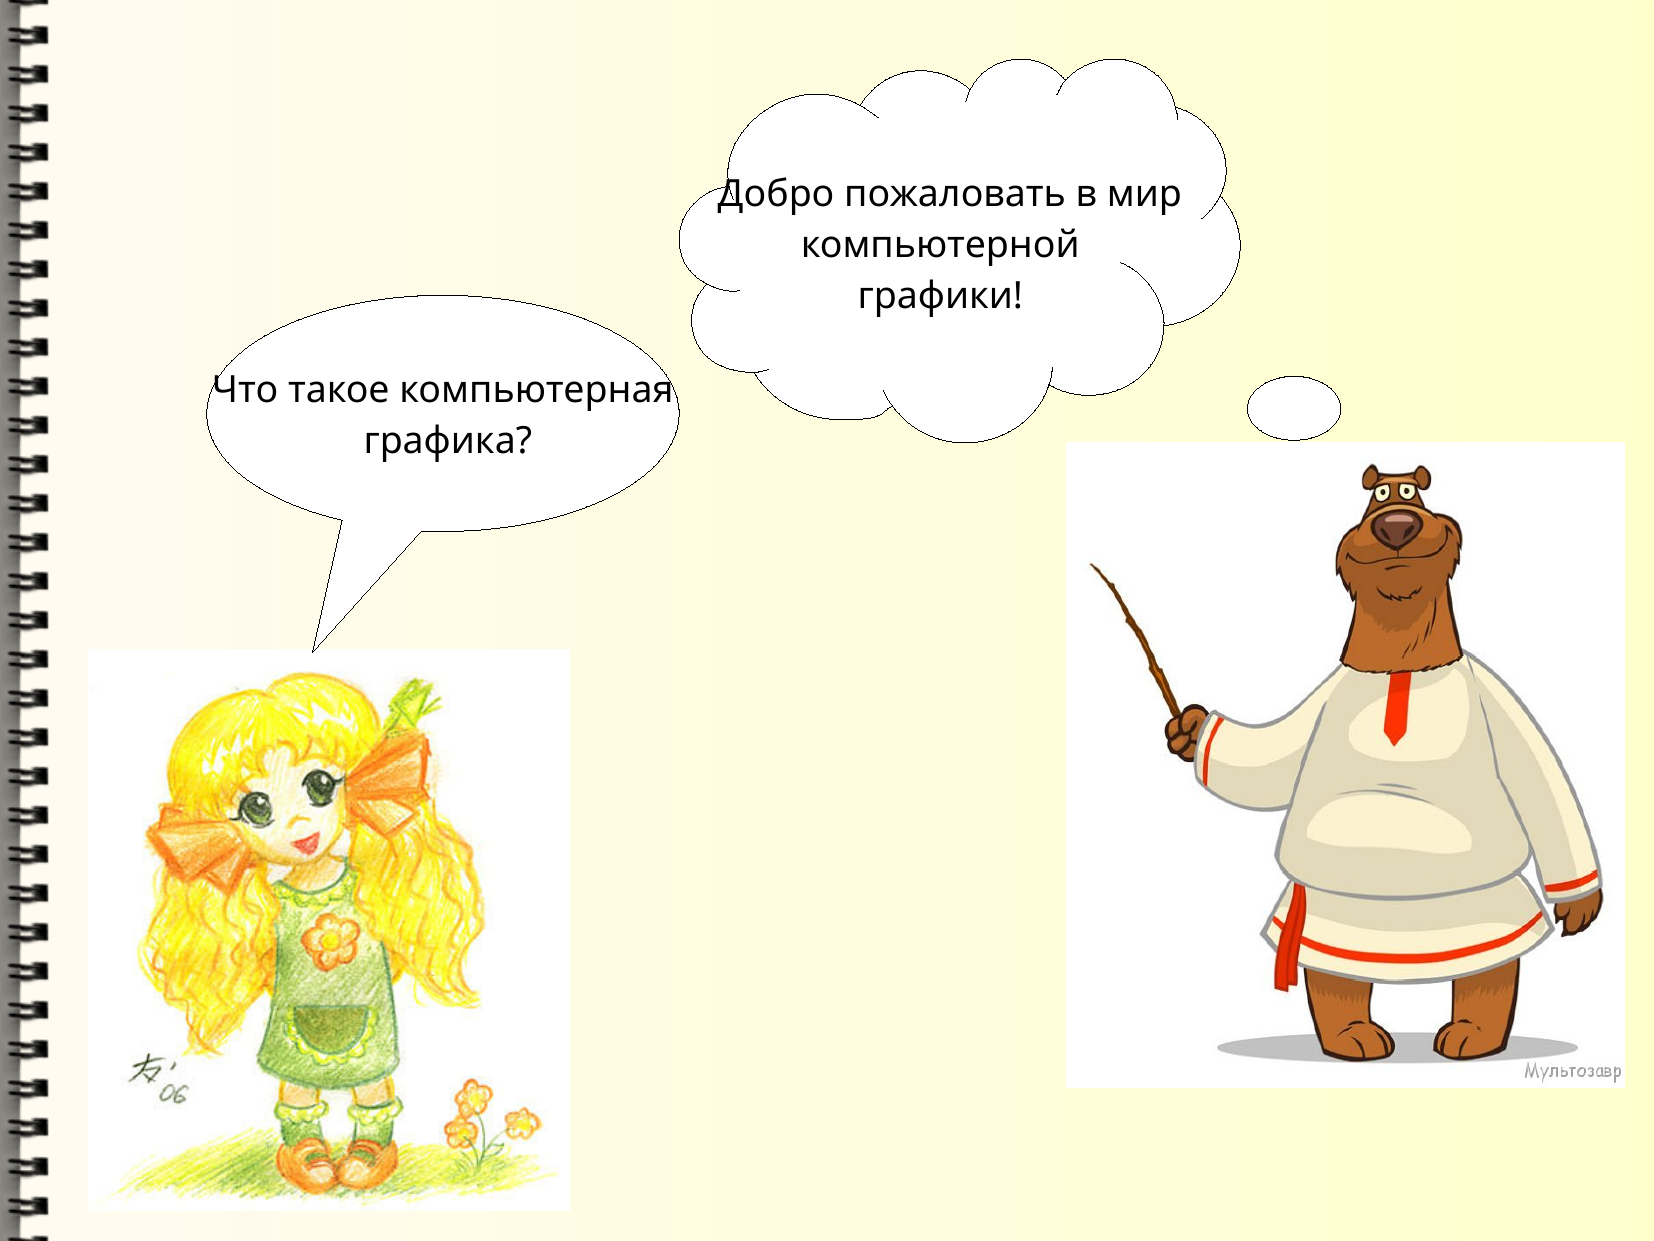

Добро пожаловать в мир
 компьютерной
графики!
Что такое компьютерная
 графика?